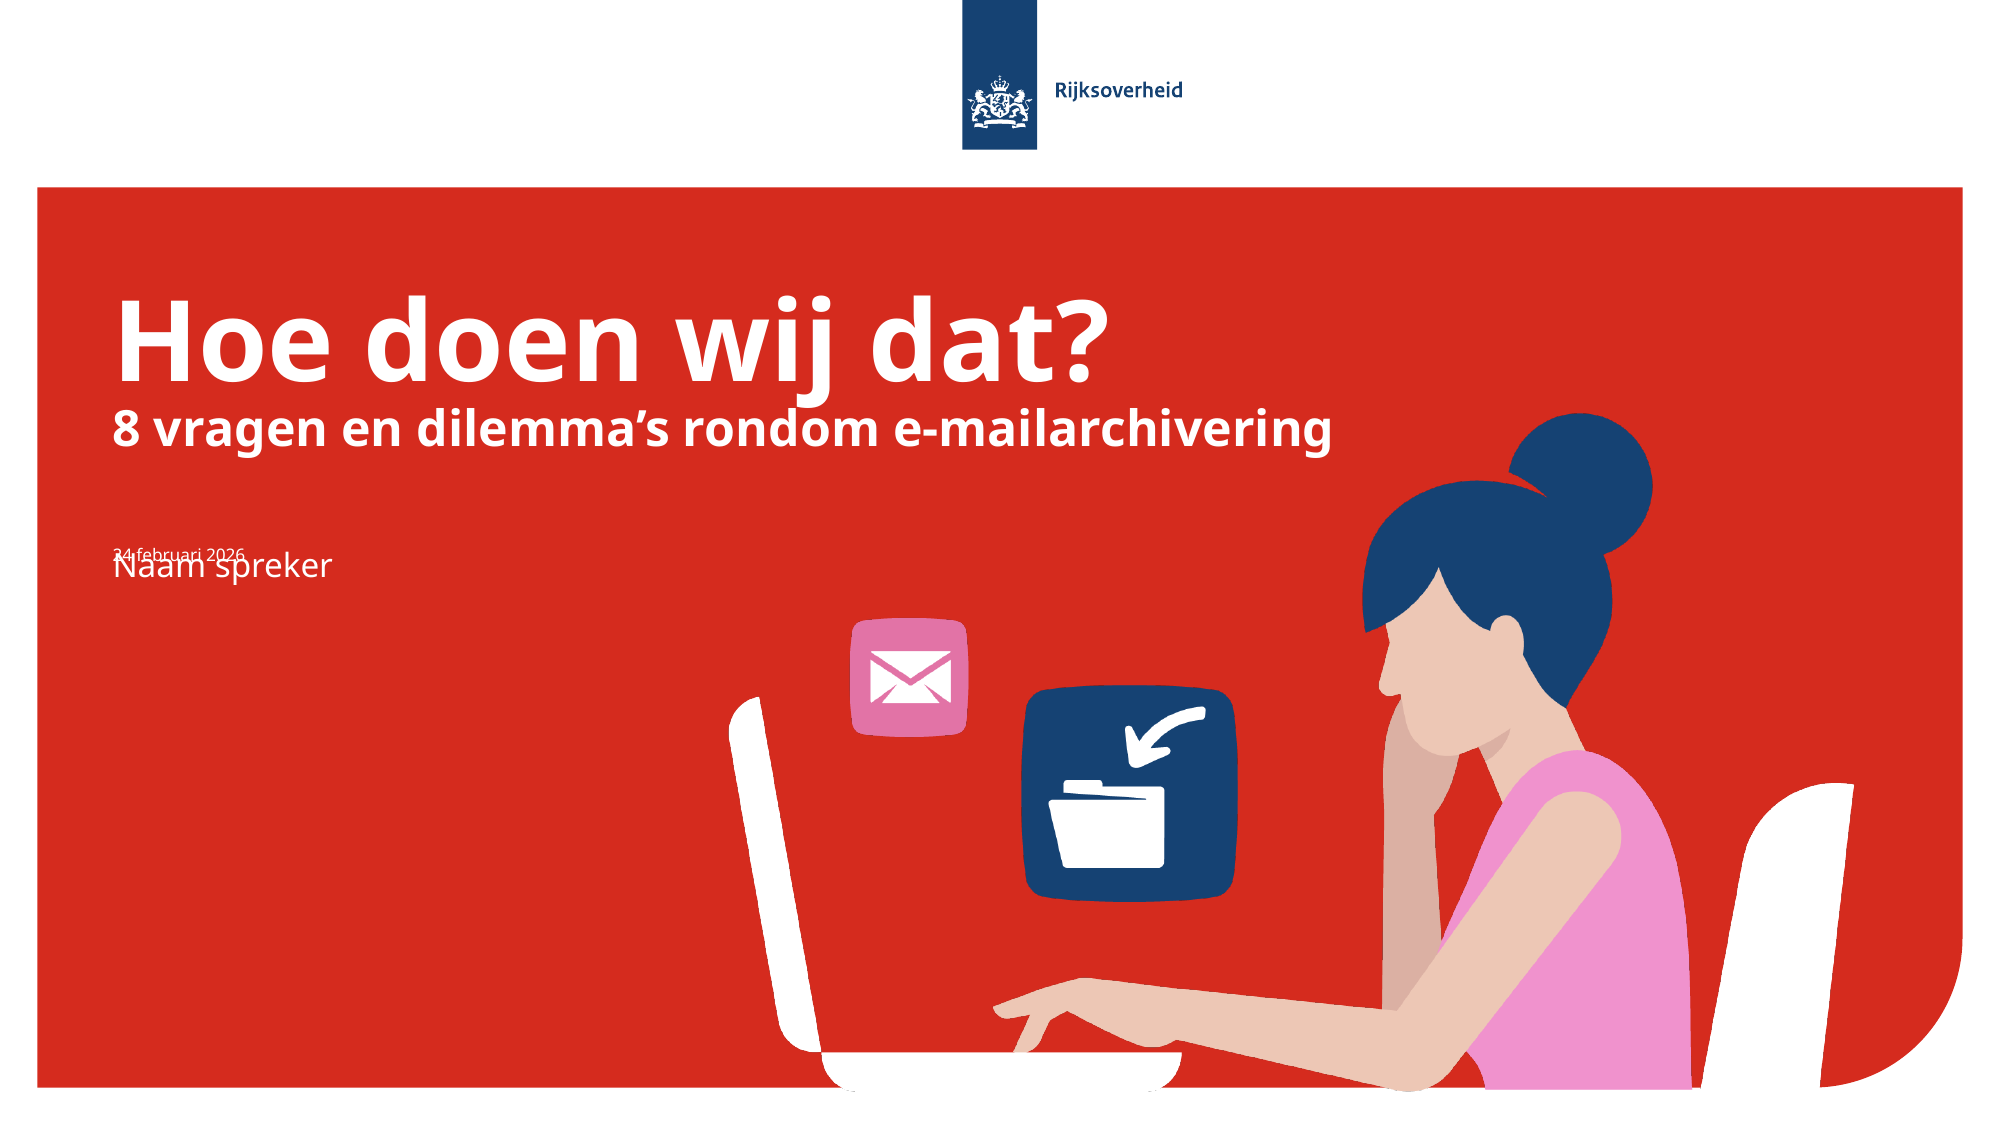

# Hoe doen wij dat? 8 vragen en dilemma’s rondom e-mailarchivering
Naam spreker
24 februari 2026